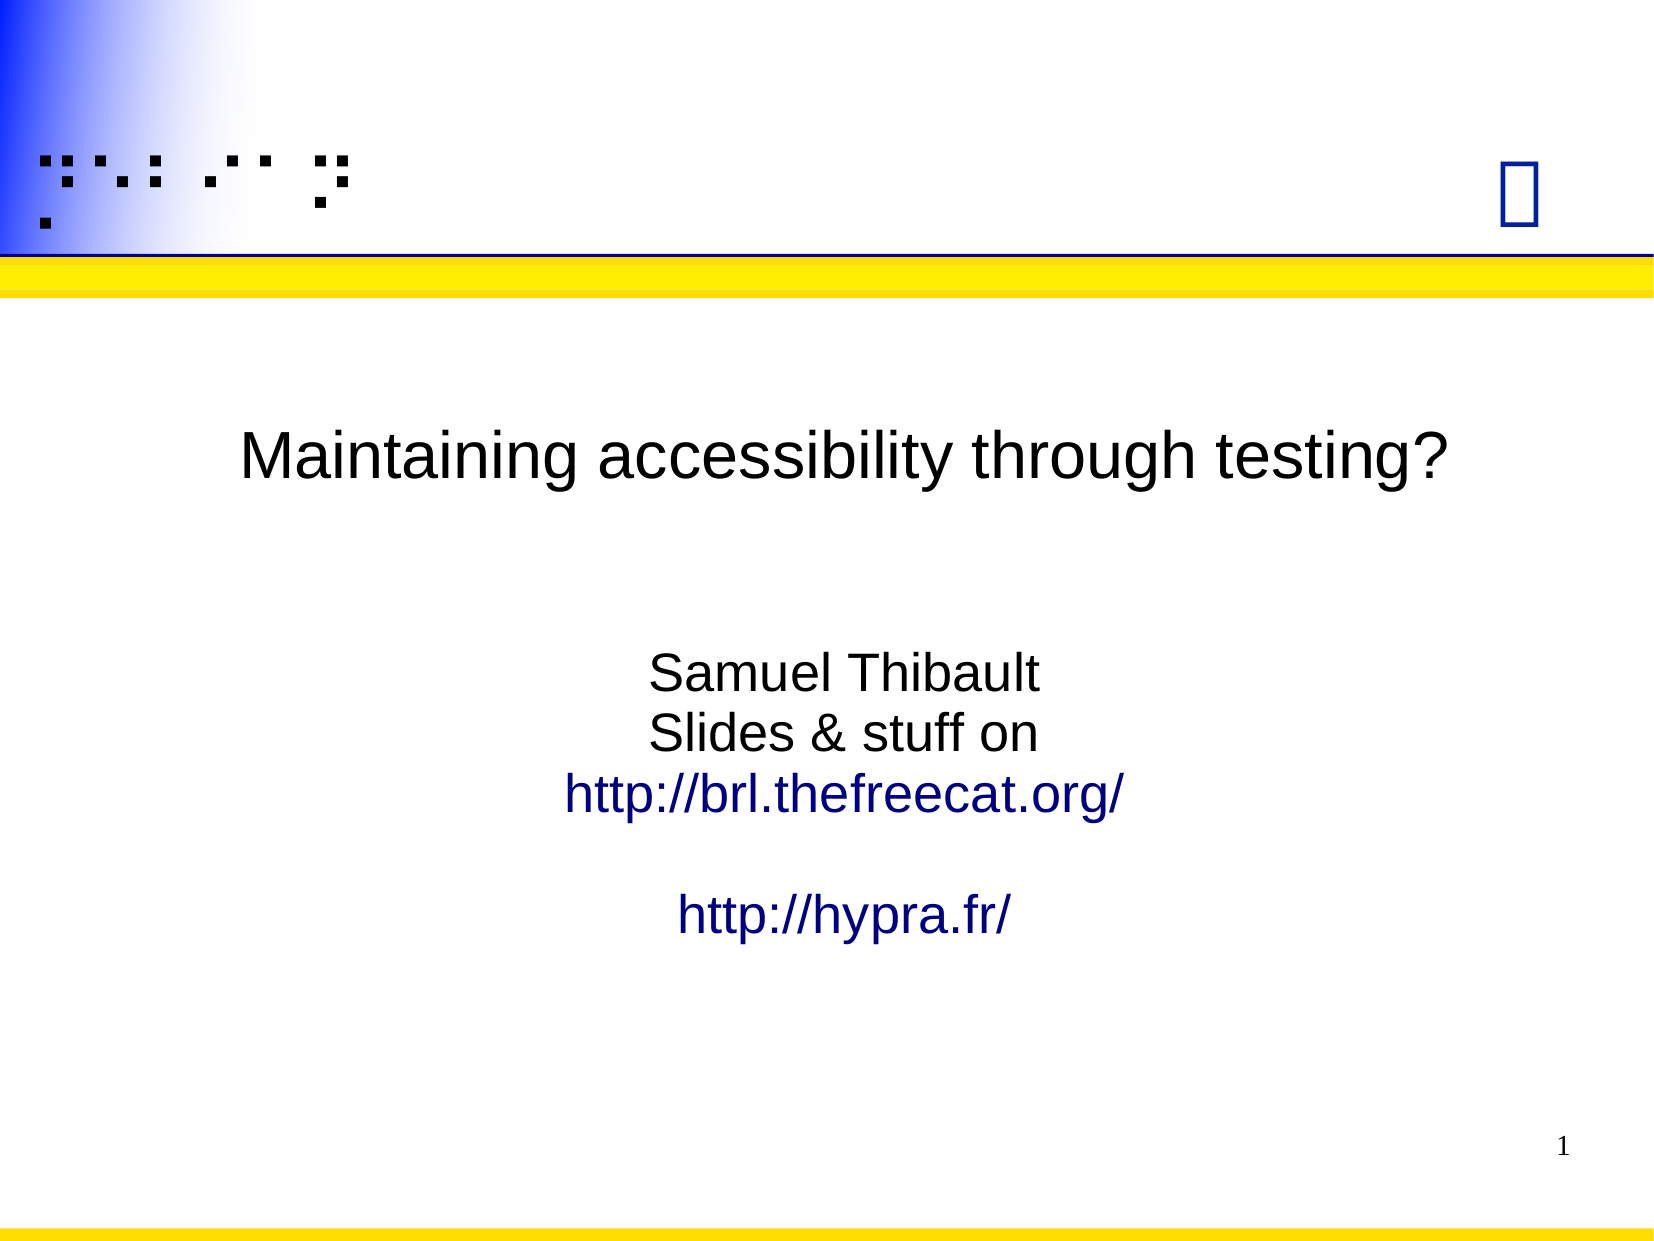

# ﾠ
Maintaining accessibility through testing?
Samuel Thibault
Slides & stuff on
http://brl.thefreecat.org/
http://hypra.fr/
1